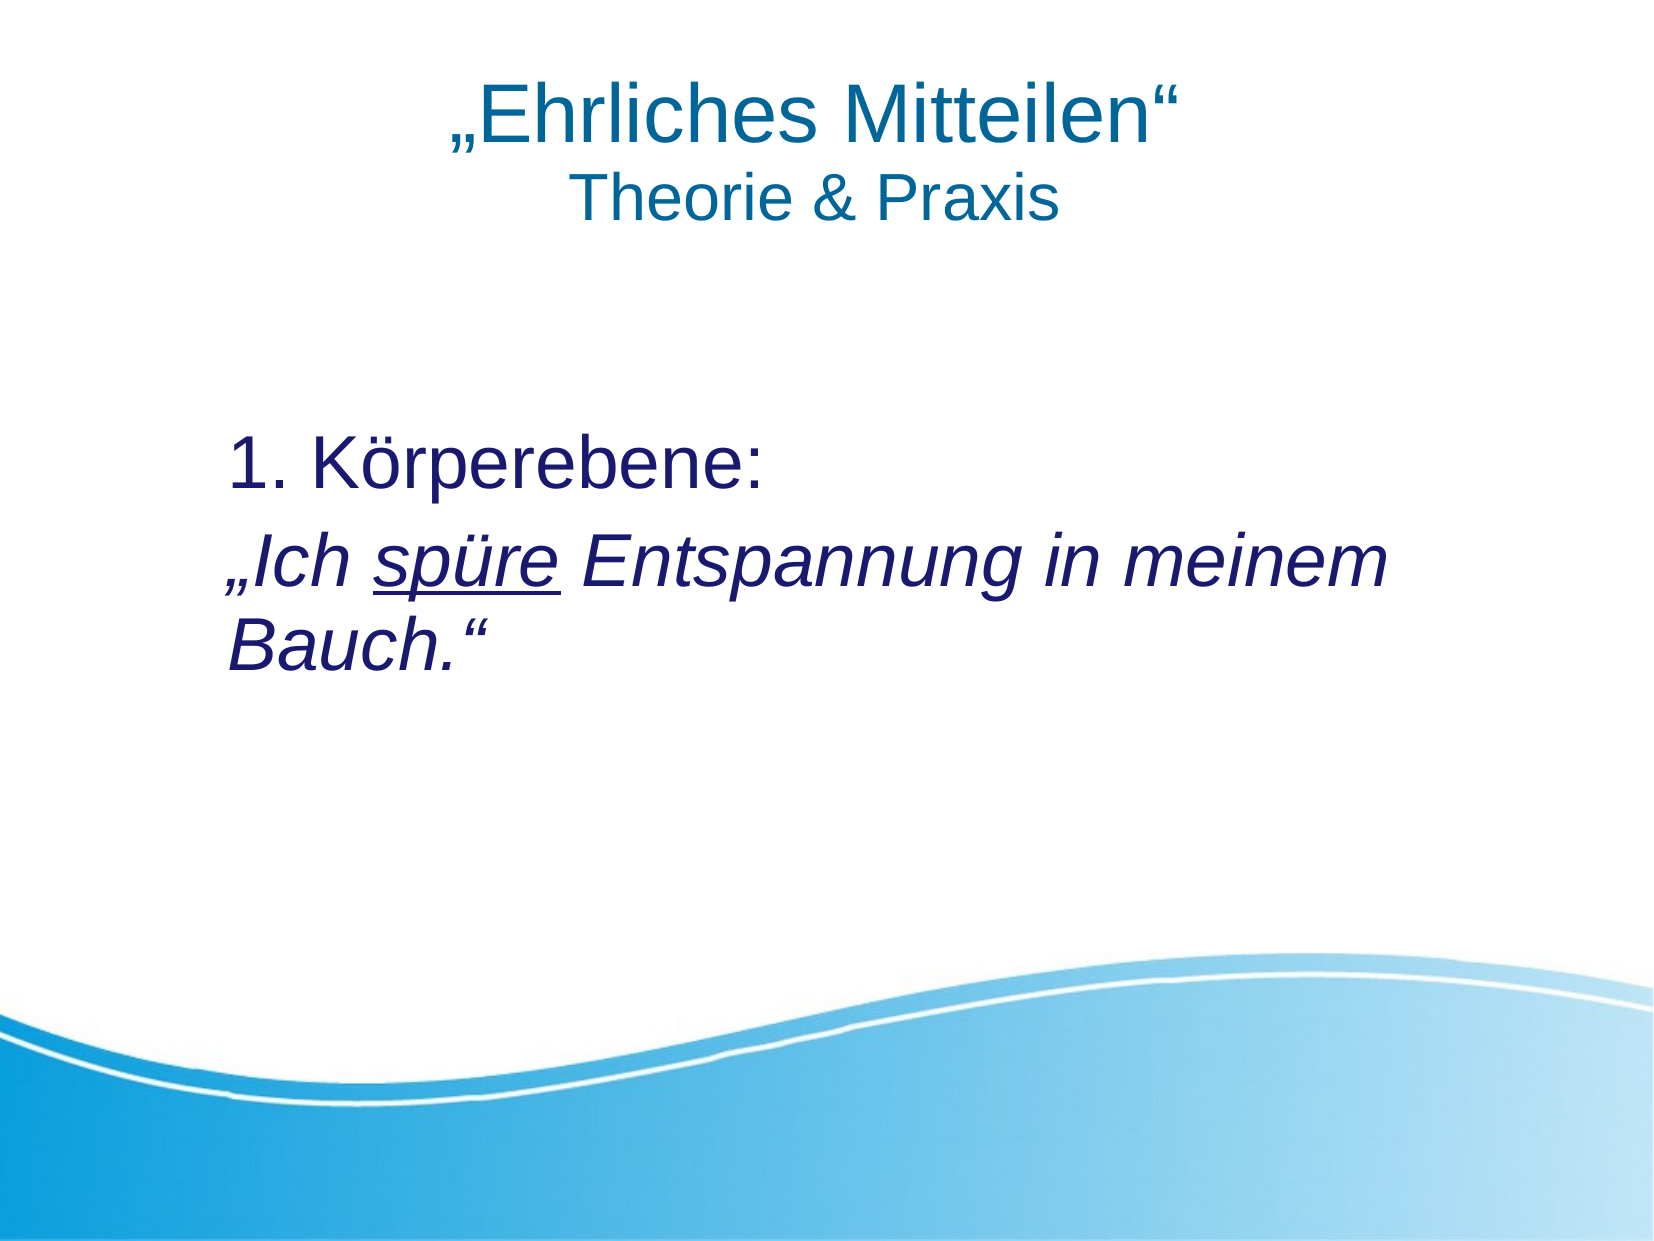

# „Ehrliches Mitteilen“ Theorie & Praxis
1. Körperebene:
„Ich spüre Entspannung in meinem Bauch.“